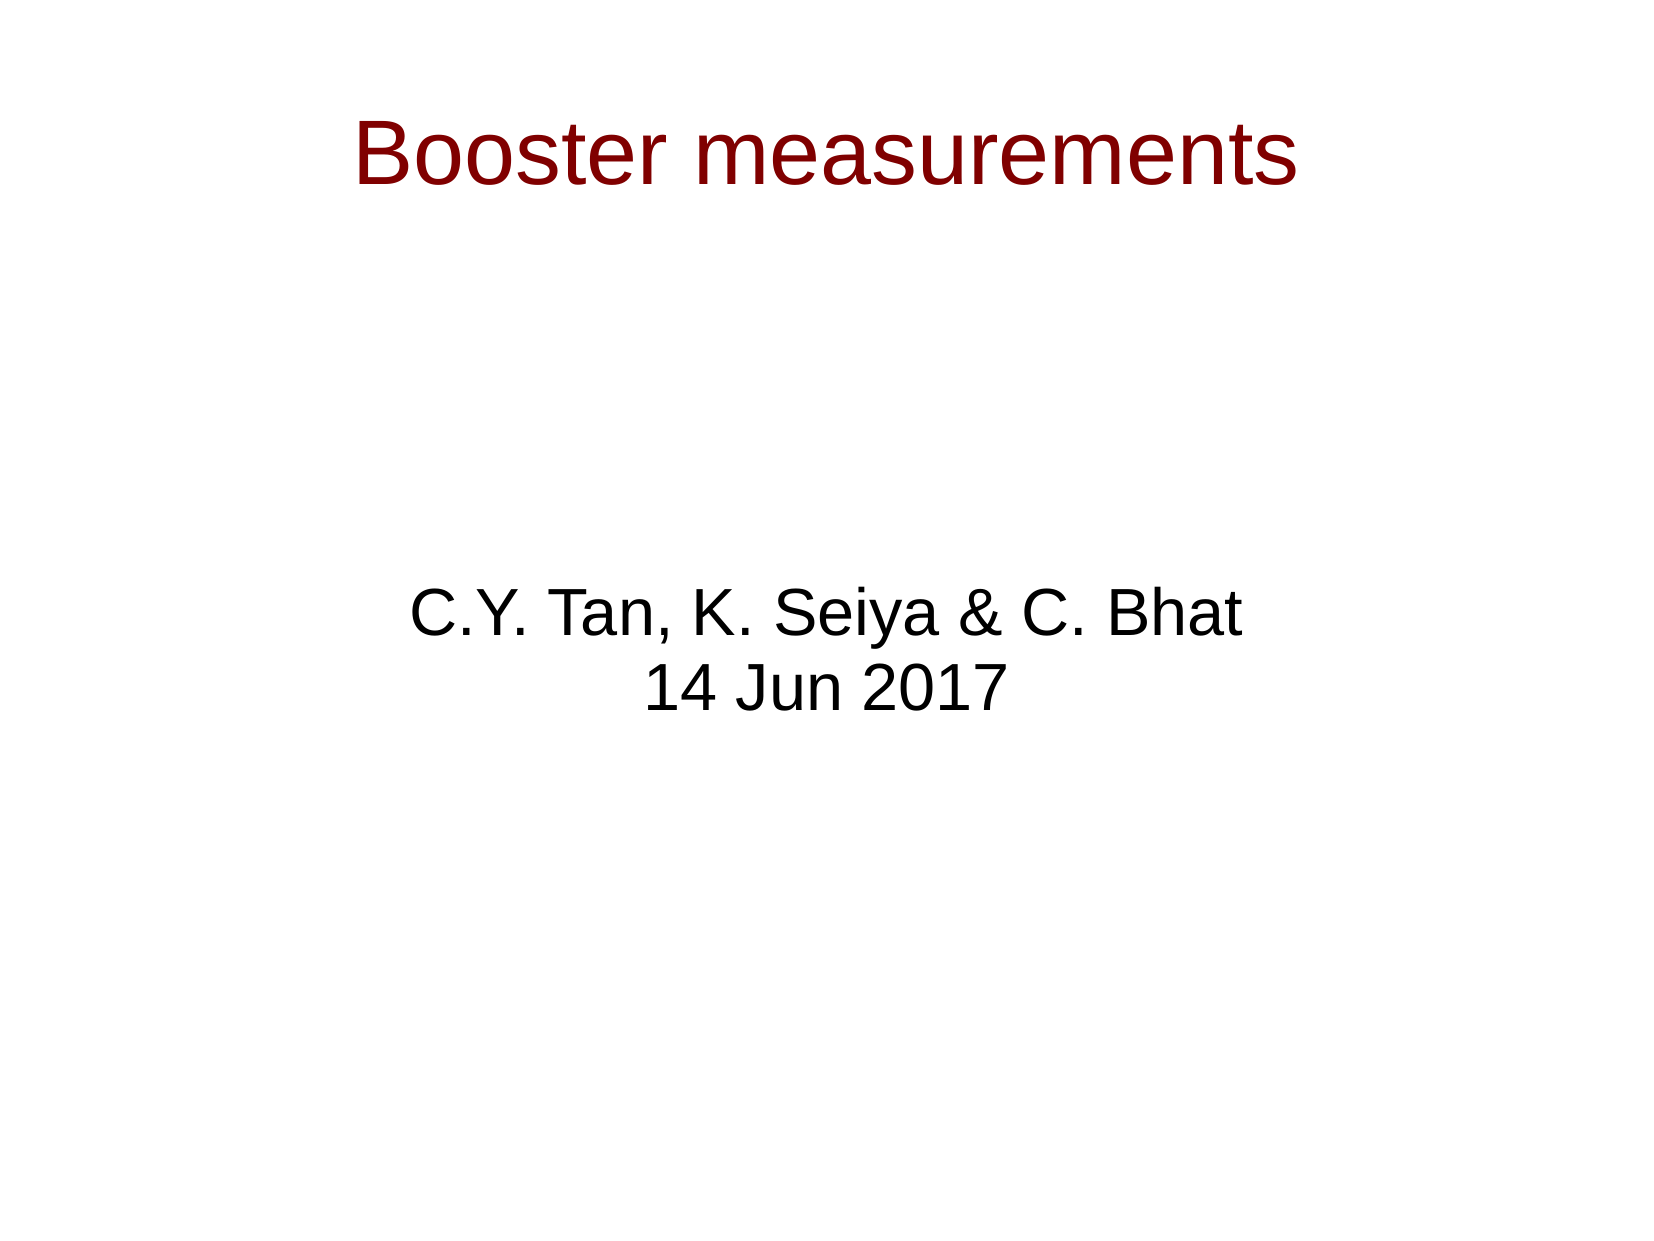

# Booster measurements
C.Y. Tan, K. Seiya & C. Bhat
14 Jun 2017